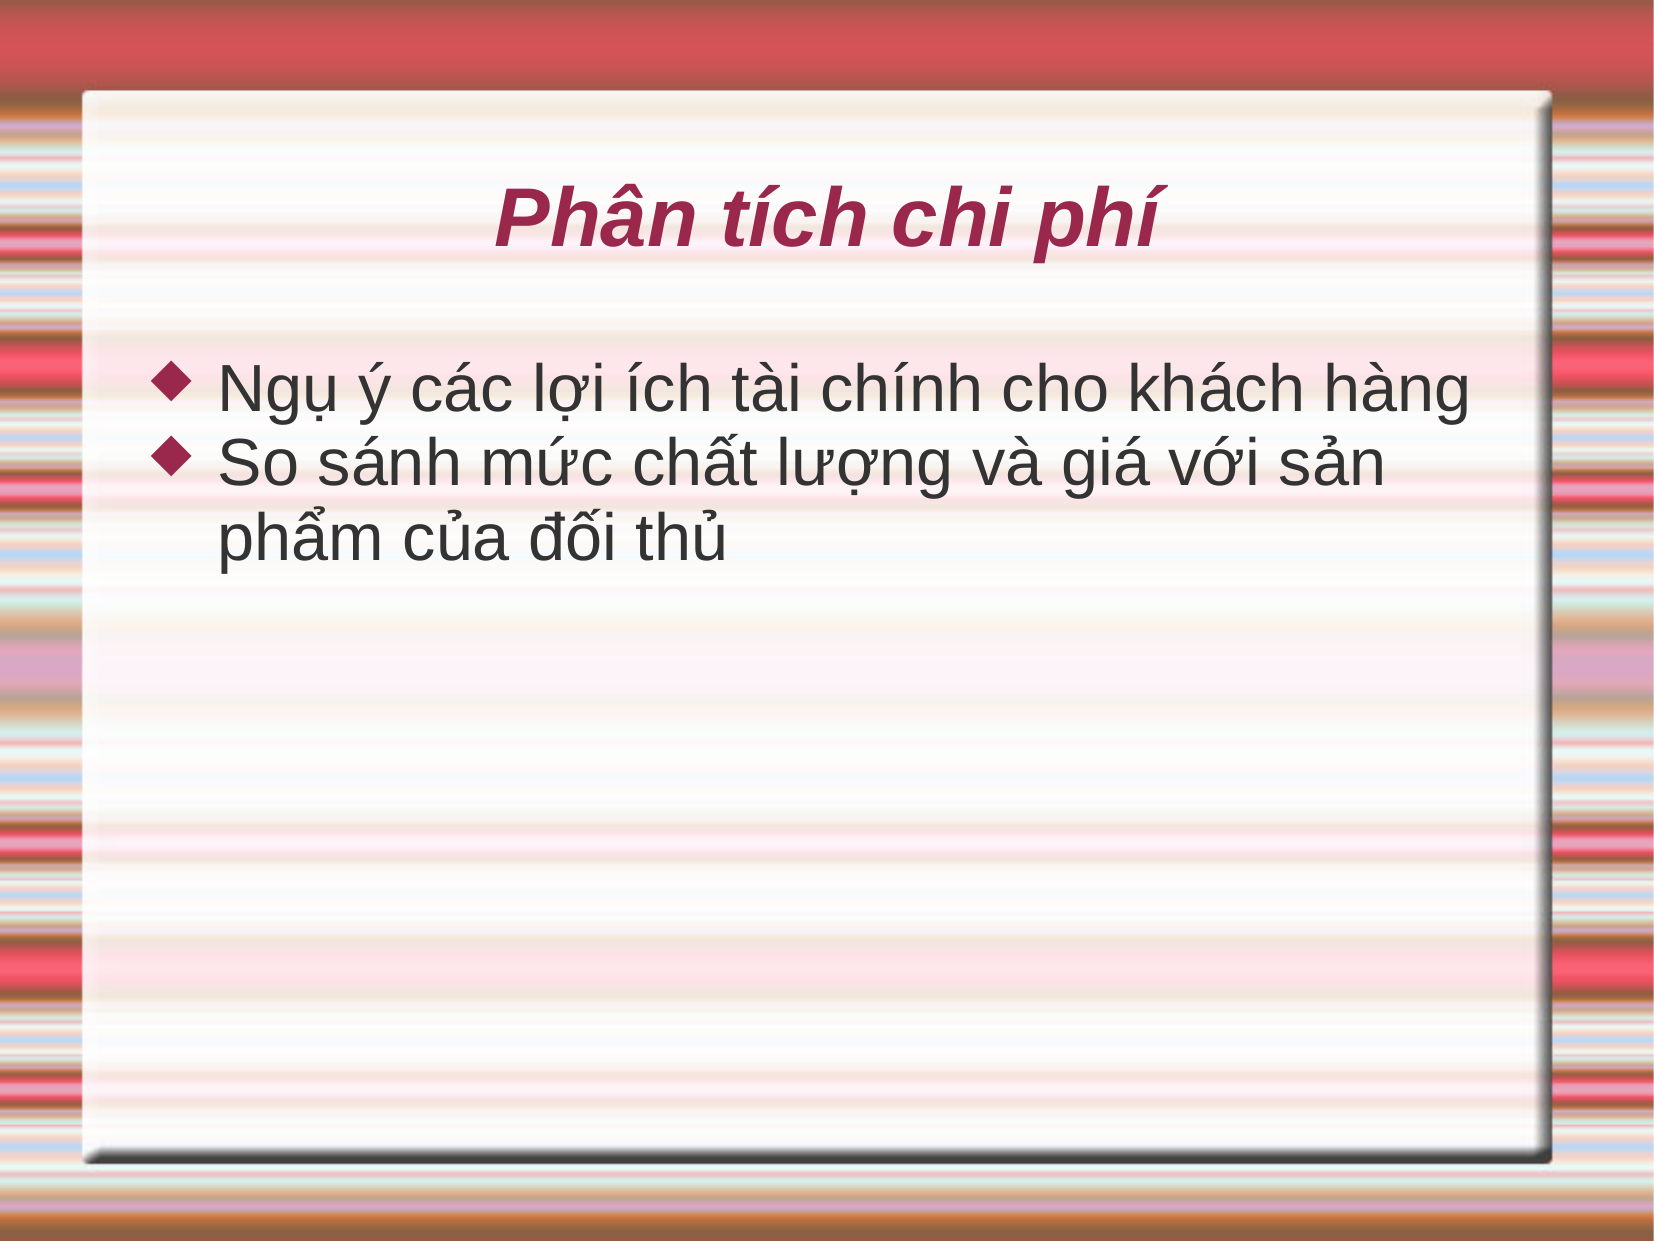

# Phân tích chi phí
Ngụ ý các lợi ích tài chính cho khách hàng
So sánh mức chất lượng và giá với sản phẩm của đối thủ